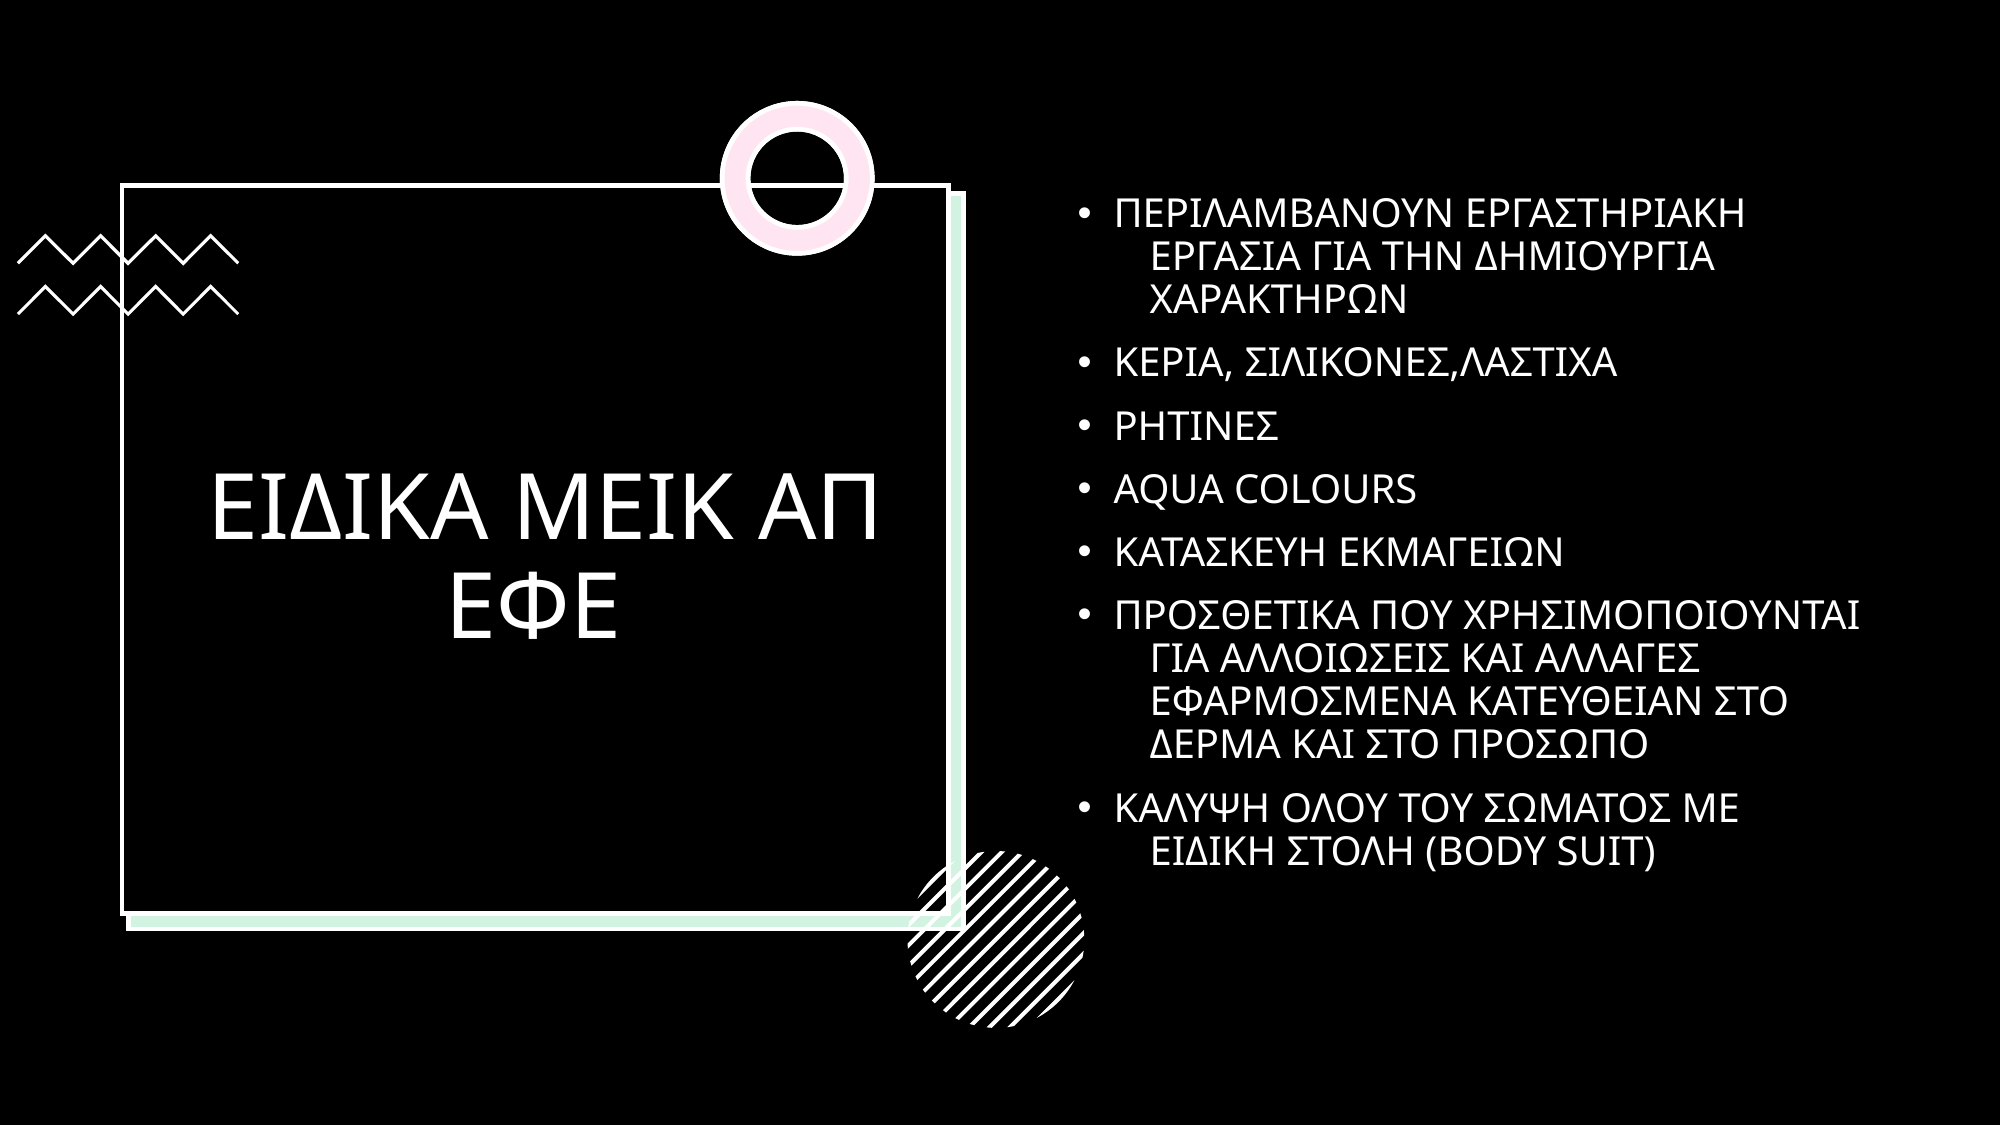

ΠΕΡΙΛΑΜΒΑΝΟΥΝ ΕΡΓΑΣΤΗΡΙΑΚΗ ΕΡΓΑΣΙΑ ΓΙΑ ΤΗΝ ΔΗΜΙΟΥΡΓΙΑ ΧΑΡΑΚΤΗΡΩΝ
ΚΕΡΙΑ, ΣΙΛΙΚΟΝΕΣ,ΛΑΣΤΙΧΑ
ΡΗΤΙΝΕΣ
AQUA COLOURS
ΚΑΤΑΣΚΕΥΗ ΕΚΜΑΓΕΙΩΝ
ΠΡΟΣΘΕΤΙΚΑ ΠΟΥ ΧΡΗΣΙΜΟΠΟΙΟΥΝΤΑΙ ΓΙΑ ΑΛΛΟΙΩΣΕΙΣ ΚΑΙ ΑΛΛΑΓΕΣ ΕΦΑΡΜΟΣΜΕΝΑ ΚΑΤΕΥΘΕΙΑΝ ΣΤΟ ΔΕΡΜΑ ΚΑΙ ΣΤΟ ΠΡΟΣΩΠΟ
ΚΑΛΥΨΗ ΟΛΟΥ ΤΟΥ ΣΩΜΑΤΟΣ ΜΕ ΕΙΔΙΚΗ ΣΤΟΛΗ (BODY SUIT)
# ΕΙΔΙΚΑ ΜΕΙΚ ΑΠ ΕΦΕ